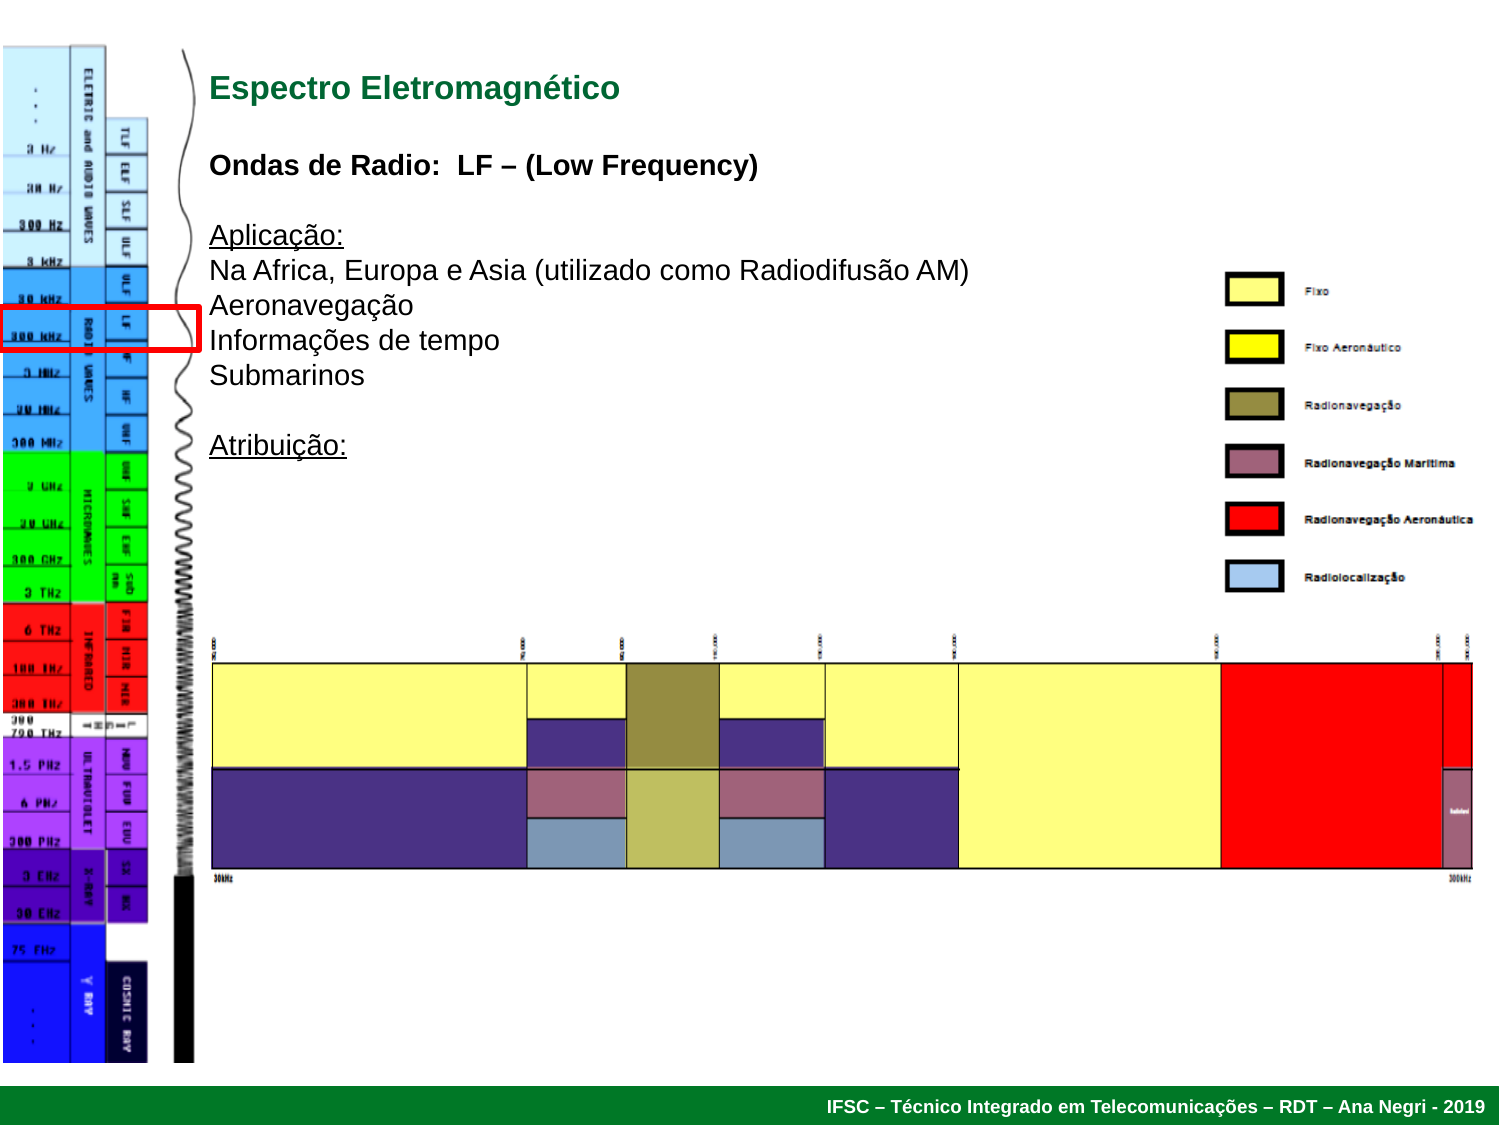

Espectro Eletromagnético
Ondas de Radio: LF – (Low Frequency)
Aplicação:
Na Africa, Europa e Asia (utilizado como Radiodifusão AM)
Aeronavegação
Informações de tempo
Submarinos
Atribuição:
ção
IFSC – Técnico Integrado em Telecomunicações – RDT – Ana Negri - 2019